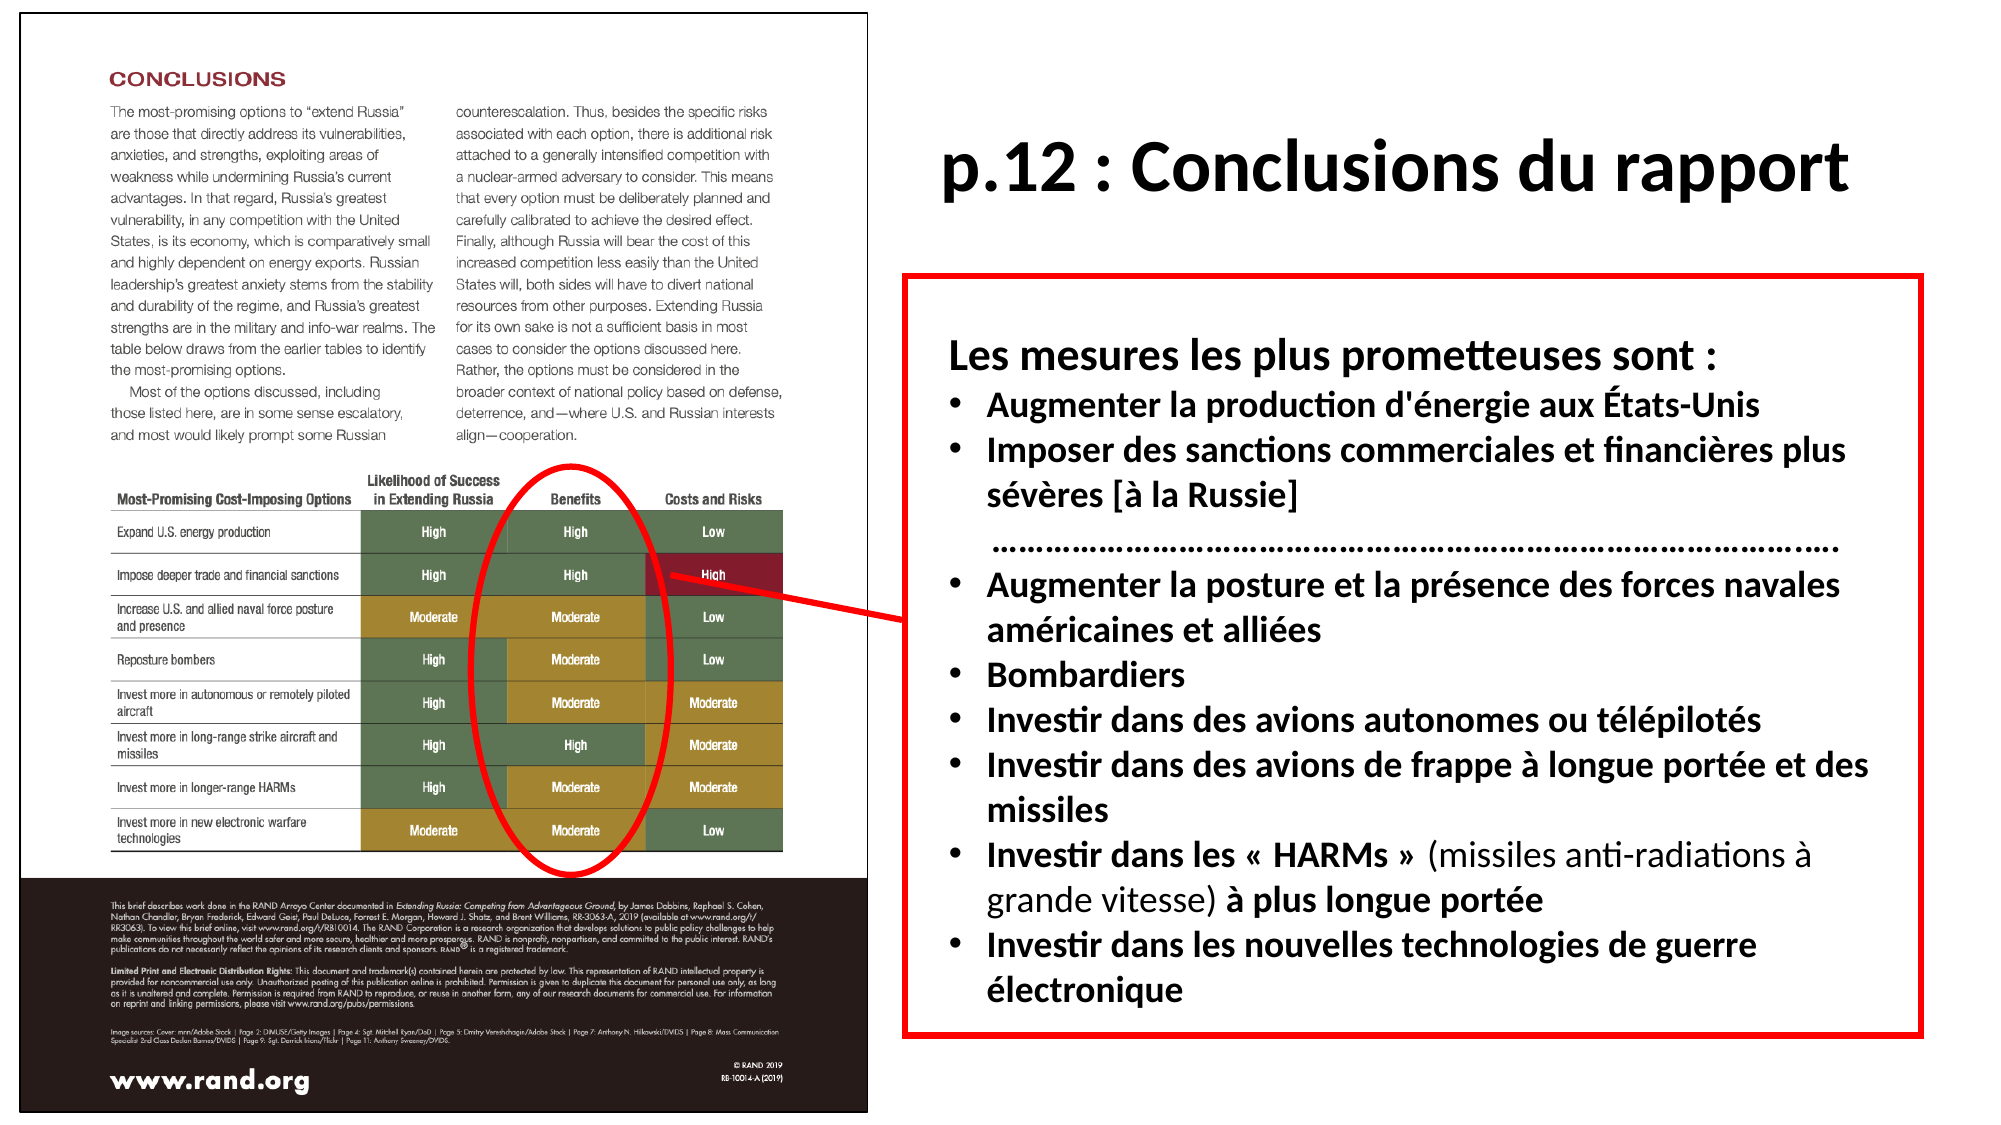

# p.12 : Conclusions du rapport
Les mesures les plus prometteuses sont :
Augmenter la production d'énergie aux États-Unis
Imposer des sanctions commerciales et financières plus sévères [à la Russie]
 ……………………………………………………………………………….….
Augmenter la posture et la présence des forces navales américaines et alliées
Bombardiers
Investir dans des avions autonomes ou télépilotés
Investir dans des avions de frappe à longue portée et des missiles
Investir dans les « HARMs » (missiles anti-radiations à grande vitesse) à plus longue portée
Investir dans les nouvelles technologies de guerre électronique